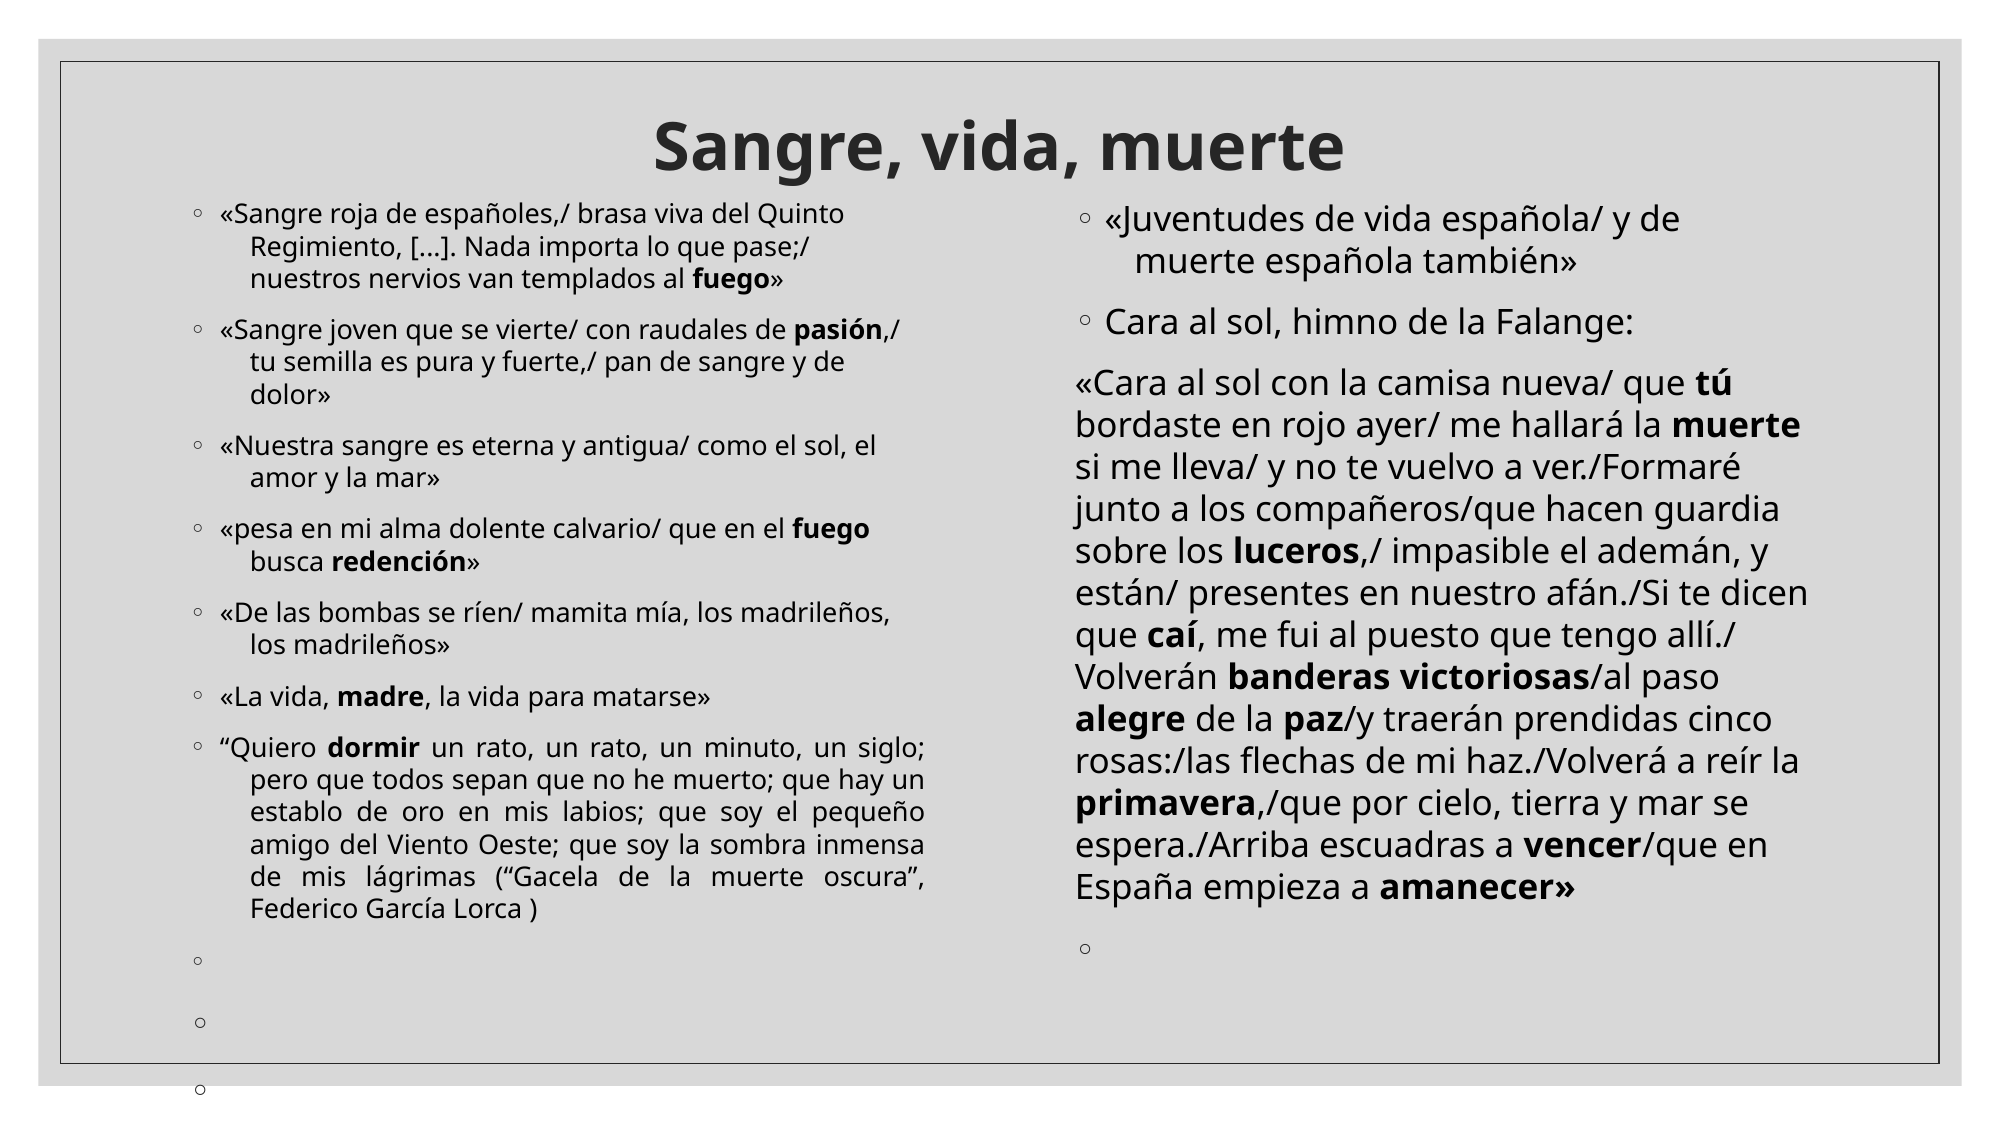

# Sangre, vida, muerte
«Sangre roja de españoles,/ brasa viva del Quinto Regimiento, [...]. Nada importa lo que pase;/ nuestros nervios van templados al fuego»
«Sangre joven que se vierte/ con raudales de pasión,/ tu semilla es pura y fuerte,/ pan de sangre y de dolor»
«Nuestra sangre es eterna y antigua/ como el sol, el amor y la mar»
«pesa en mi alma dolente calvario/ que en el fuego busca redención»
«De las bombas se ríen/ mamita mía, los madrileños, los madrileños»
«La vida, madre, la vida para matarse»
“Quiero dormir un rato, un rato, un minuto, un siglo; pero que todos sepan que no he muerto; que hay un establo de oro en mis labios; que soy el pequeño amigo del Viento Oeste; que soy la sombra inmensa de mis lágrimas (“Gacela de la muerte oscura”, Federico García Lorca )
«Juventudes de vida española/ y de muerte española también»
Cara al sol, himno de la Falange:
«Cara al sol con la camisa nueva/ que tú bordaste en rojo ayer/ me hallará la muerte si me lleva/ y no te vuelvo a ver./Formaré junto a los compañeros/que hacen guardia sobre los luceros,/ impasible el ademán, y están/ presentes en nuestro afán./Si te dicen que caí, me fui al puesto que tengo allí./ Volverán banderas victoriosas/al paso alegre de la paz/y traerán prendidas cinco rosas:/las flechas de mi haz./Volverá a reír la primavera,/que por cielo, tierra y mar se espera./Arriba escuadras a vencer/que en España empieza a amanecer»